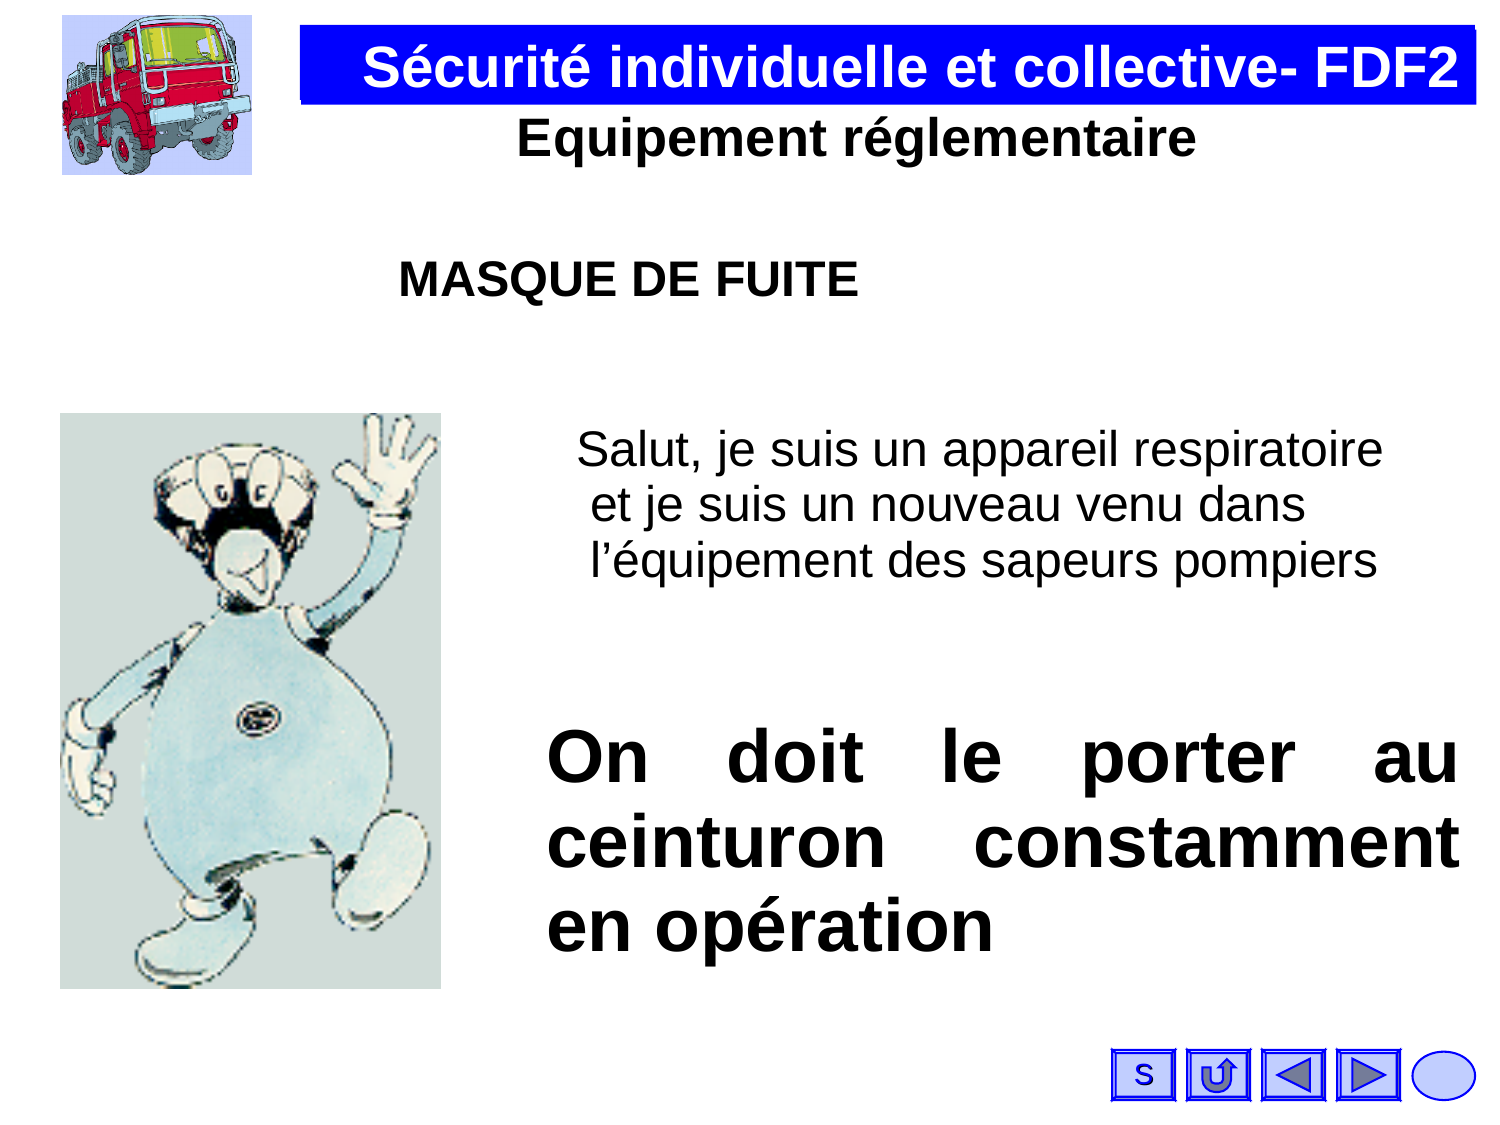

Sécurité individuelle et collective- FDF2
Equipement réglementaire
MASQUE DE FUITE
Salut, je suis un appareil respiratoire
 et je suis un nouveau venu dans
 l’équipement des sapeurs pompiers
On doit le porter au ceinturon constamment en opération